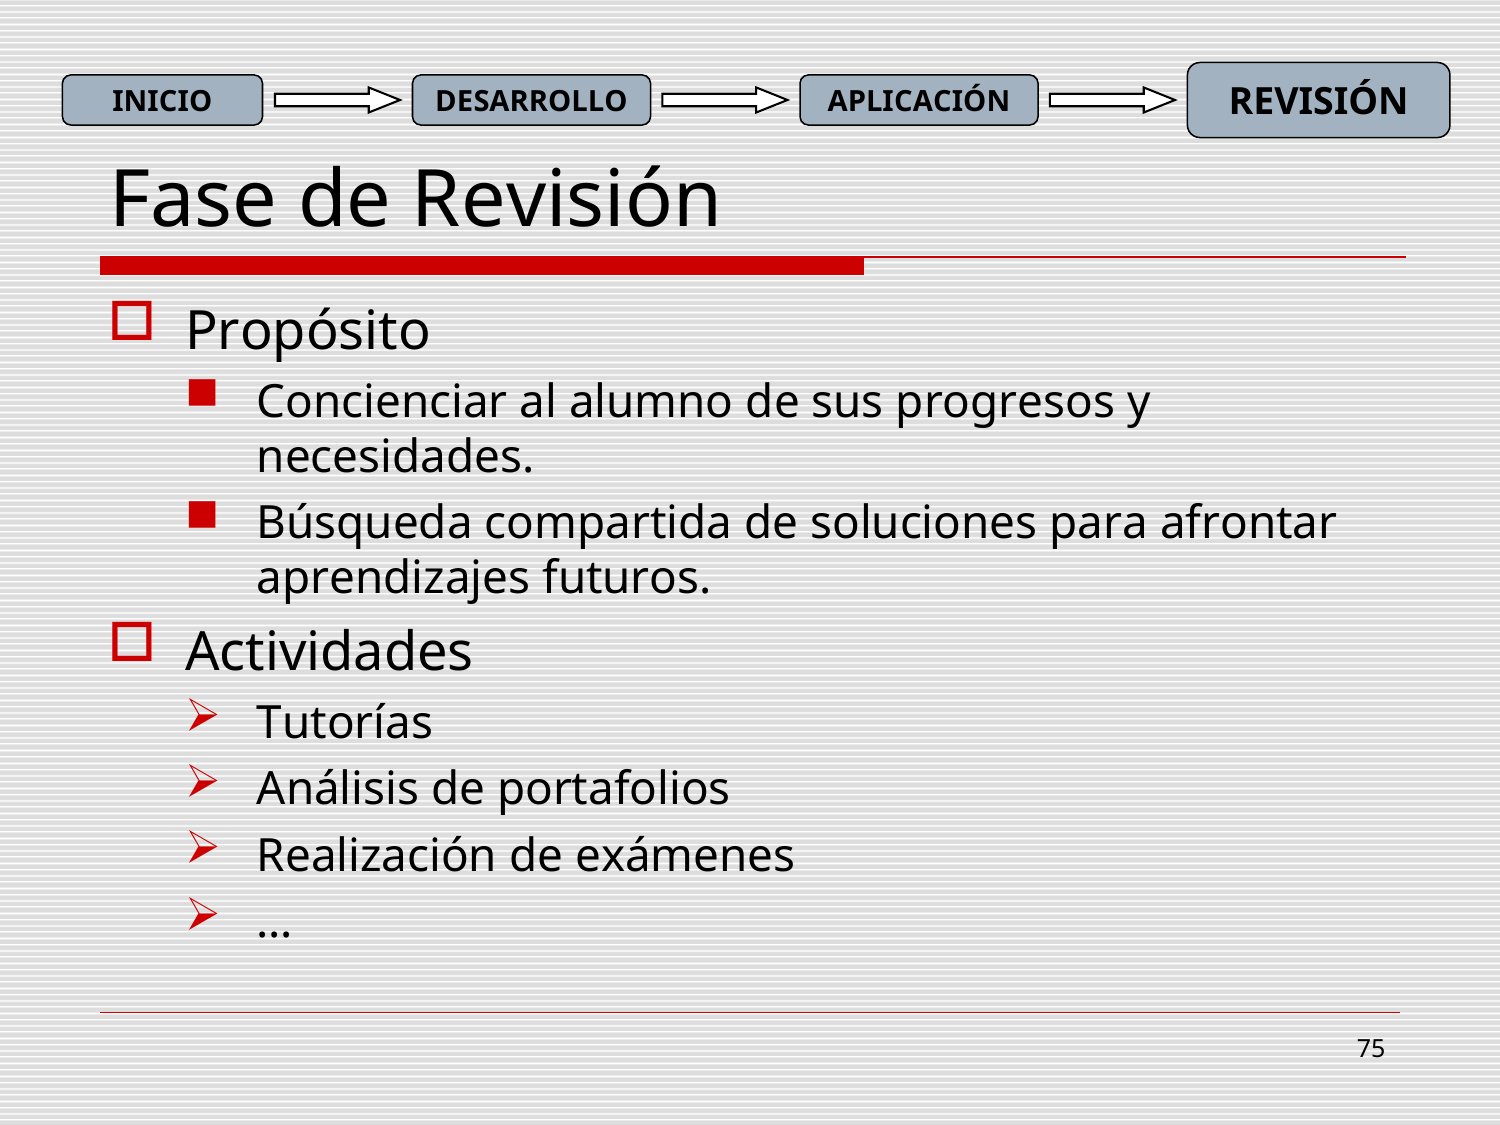

# Fase de Revisión
REVISIÓN
INICIO
DESARROLLO
APLICACIÓN
Propósito
Concienciar al alumno de sus progresos y necesidades.
Búsqueda compartida de soluciones para afrontar aprendizajes futuros.
Actividades
Tutorías
Análisis de portafolios
Realización de exámenes
…